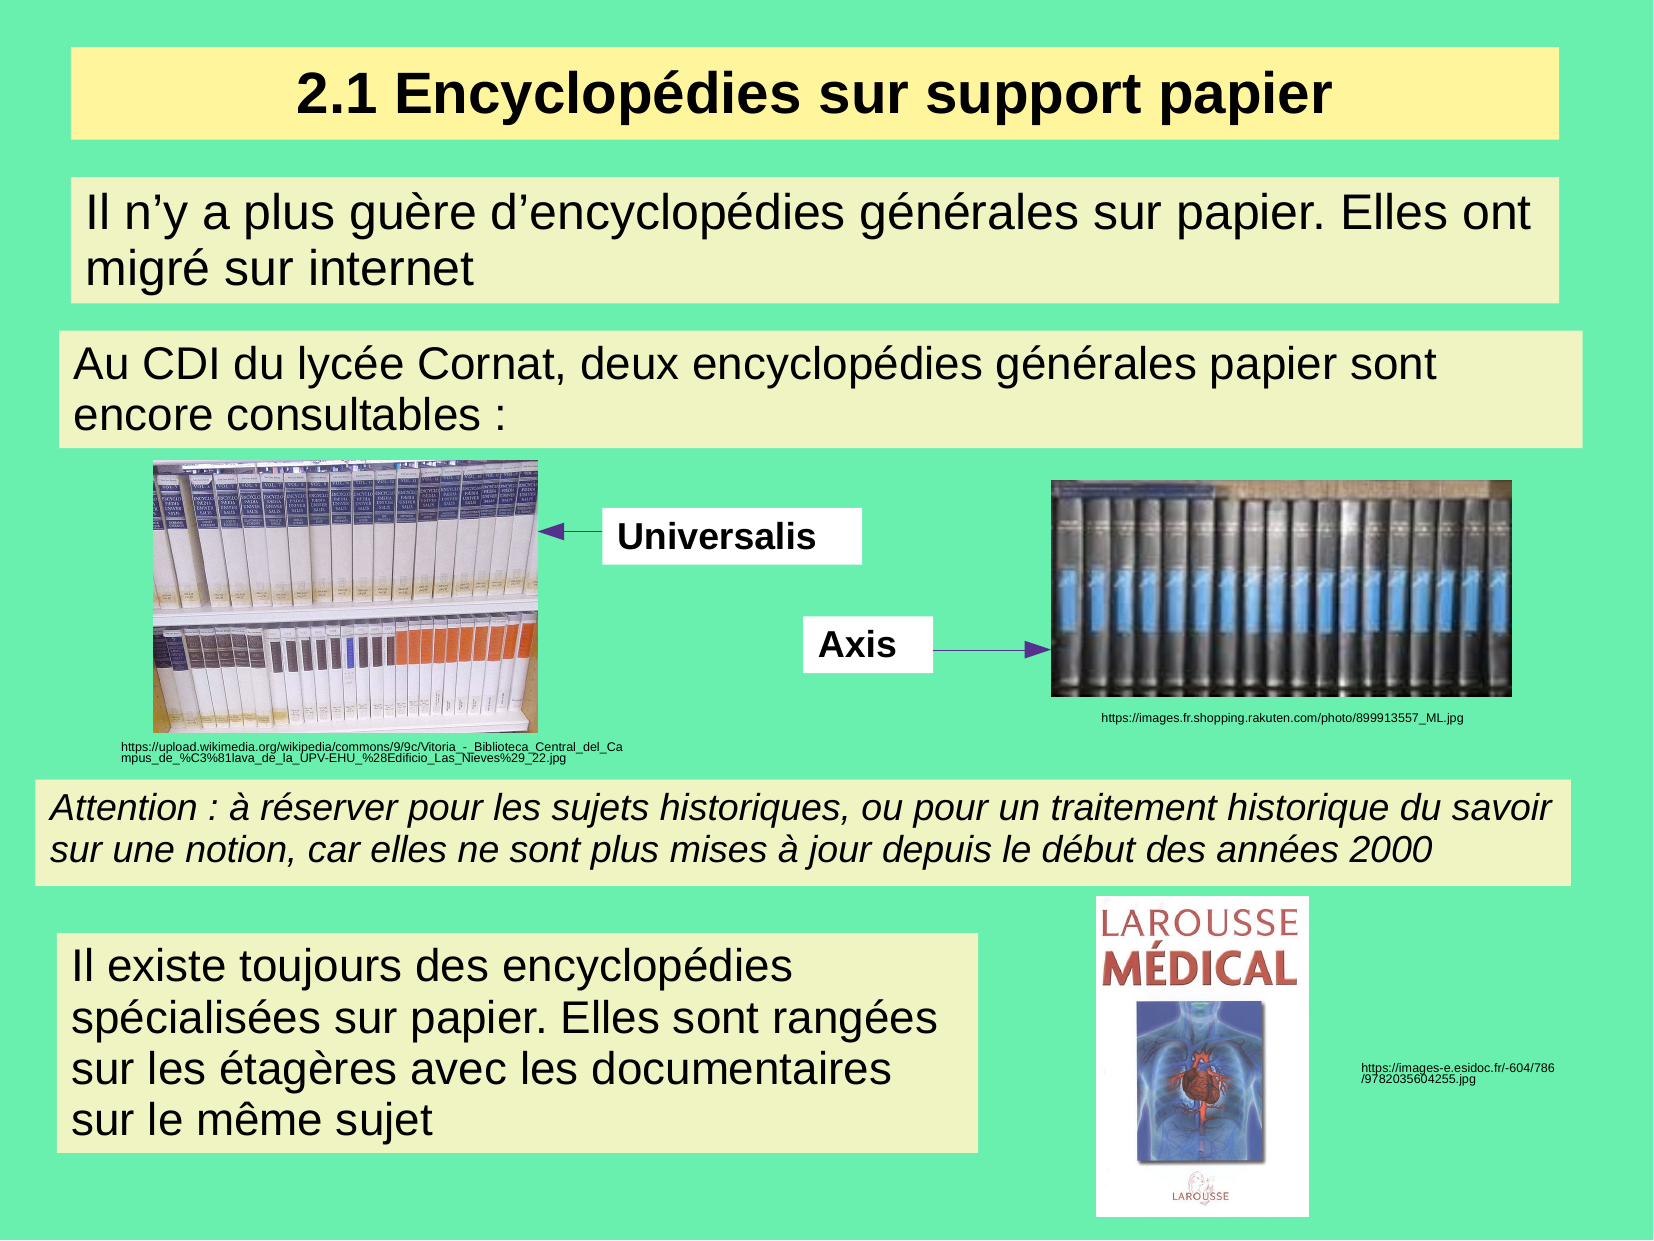

# 2.1 Encyclopédies sur support papier
Il n’y a plus guère d’encyclopédies générales sur papier. Elles ont migré sur internet
Au CDI du lycée Cornat, deux encyclopédies générales papier sont encore consultables :
Universalis
Axis
https://images.fr.shopping.rakuten.com/photo/899913557_ML.jpg
https://upload.wikimedia.org/wikipedia/commons/9/9c/Vitoria_-_Biblioteca_Central_del_Campus_de_%C3%81lava_de_la_UPV-EHU_%28Edificio_Las_Nieves%29_22.jpg
Attention : à réserver pour les sujets historiques, ou pour un traitement historique du savoir sur une notion, car elles ne sont plus mises à jour depuis le début des années 2000
Il existe toujours des encyclopédies spécialisées sur papier. Elles sont rangées sur les étagères avec les documentaires sur le même sujet
 https://images-e.esidoc.fr/-604/786/9782035604255.jpg